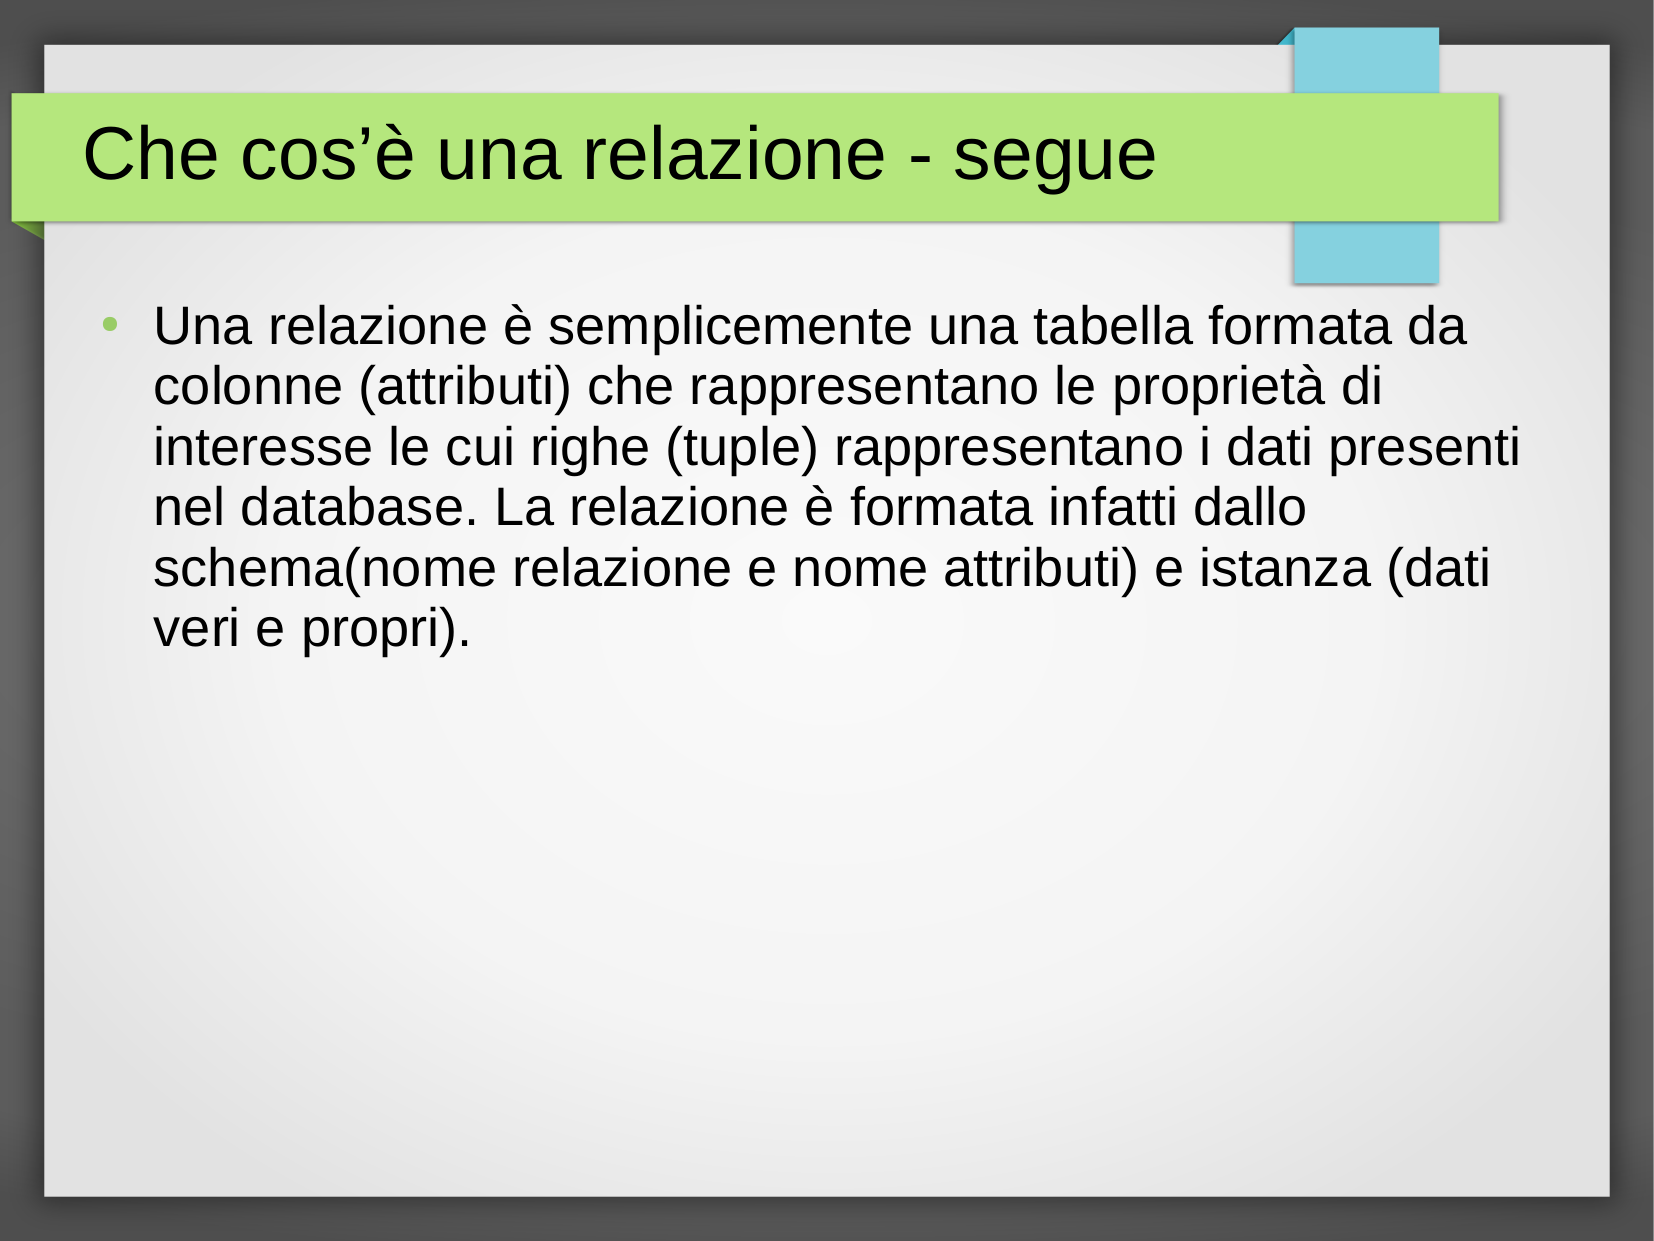

# Che cos’è una relazione - segue
Una relazione è semplicemente una tabella formata da colonne (attributi) che rappresentano le proprietà di interesse le cui righe (tuple) rappresentano i dati presenti nel database. La relazione è formata infatti dallo schema(nome relazione e nome attributi) e istanza (dati veri e propri).